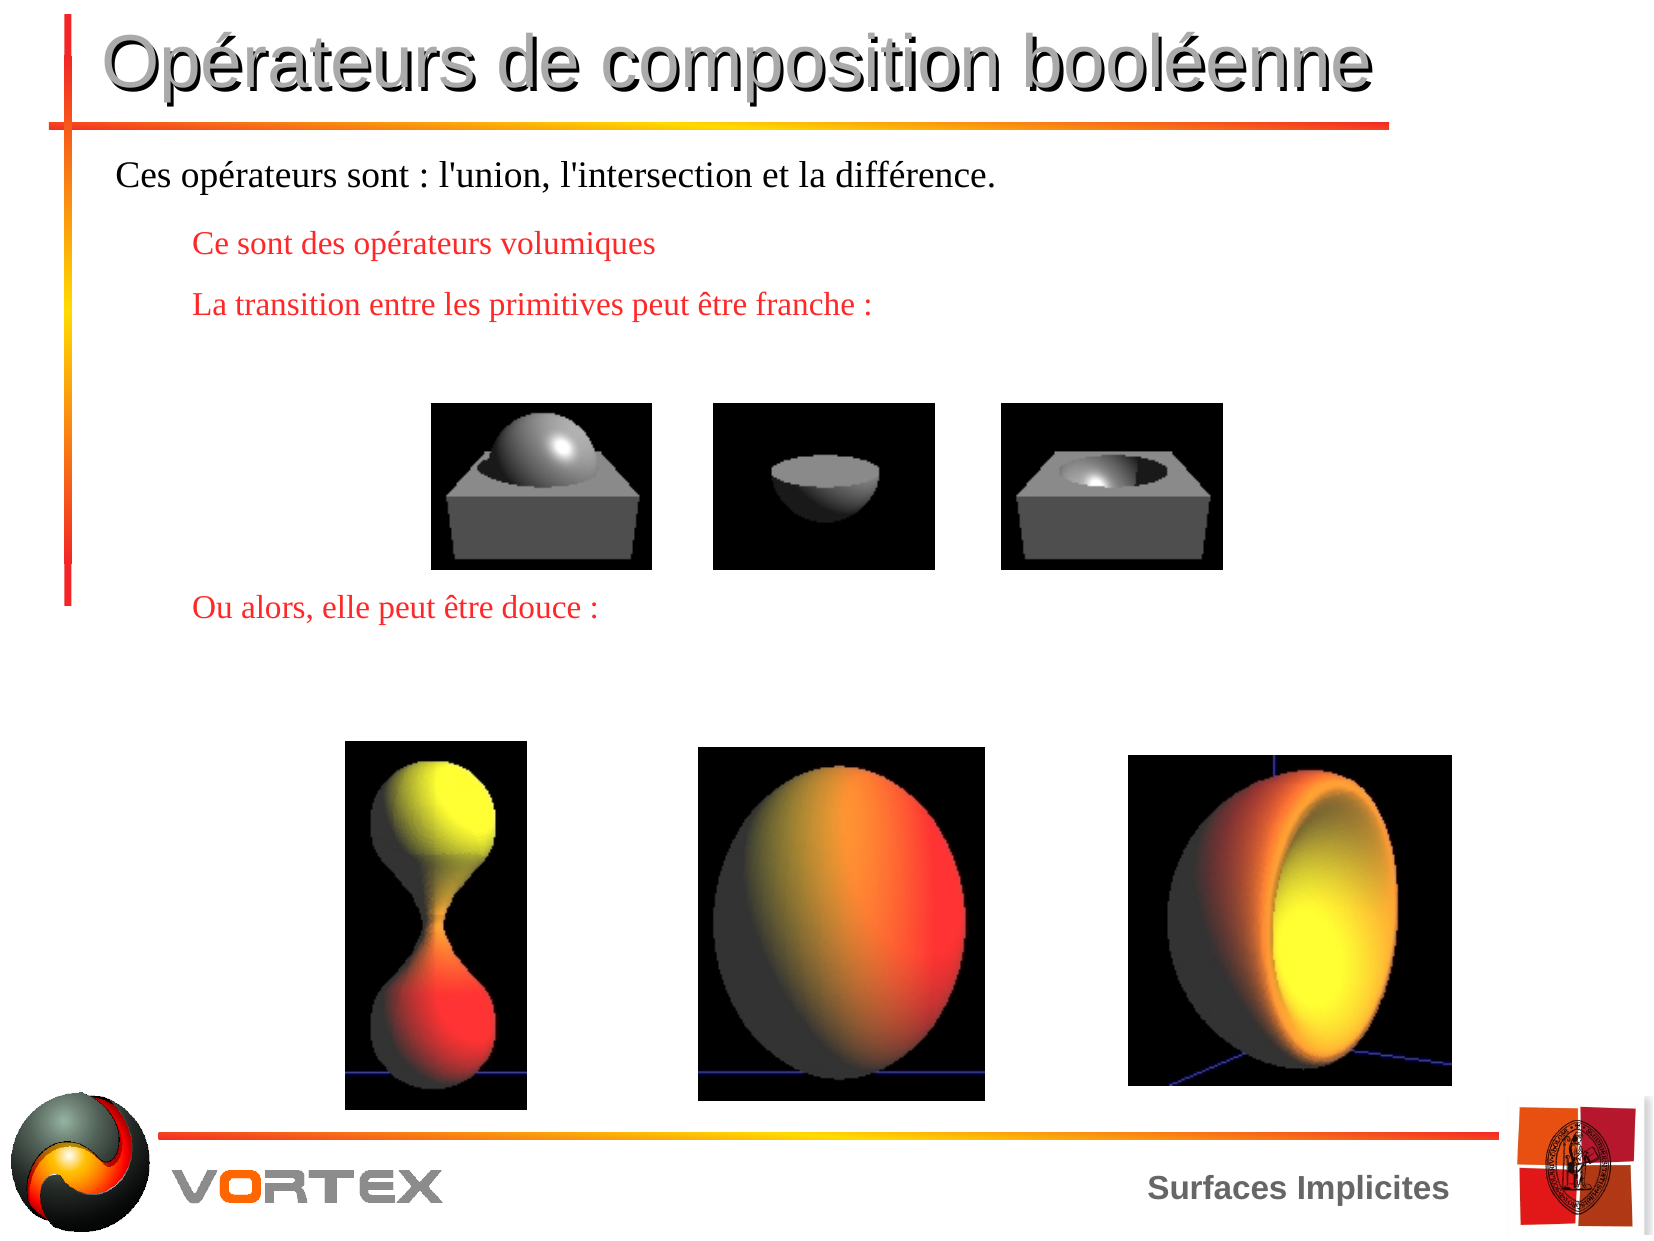

# Opérateurs de composition booléenne
Ces opérateurs sont : l'union, l'intersection et la différence.
Ce sont des opérateurs volumiques
La transition entre les primitives peut être franche :
Ou alors, elle peut être douce :